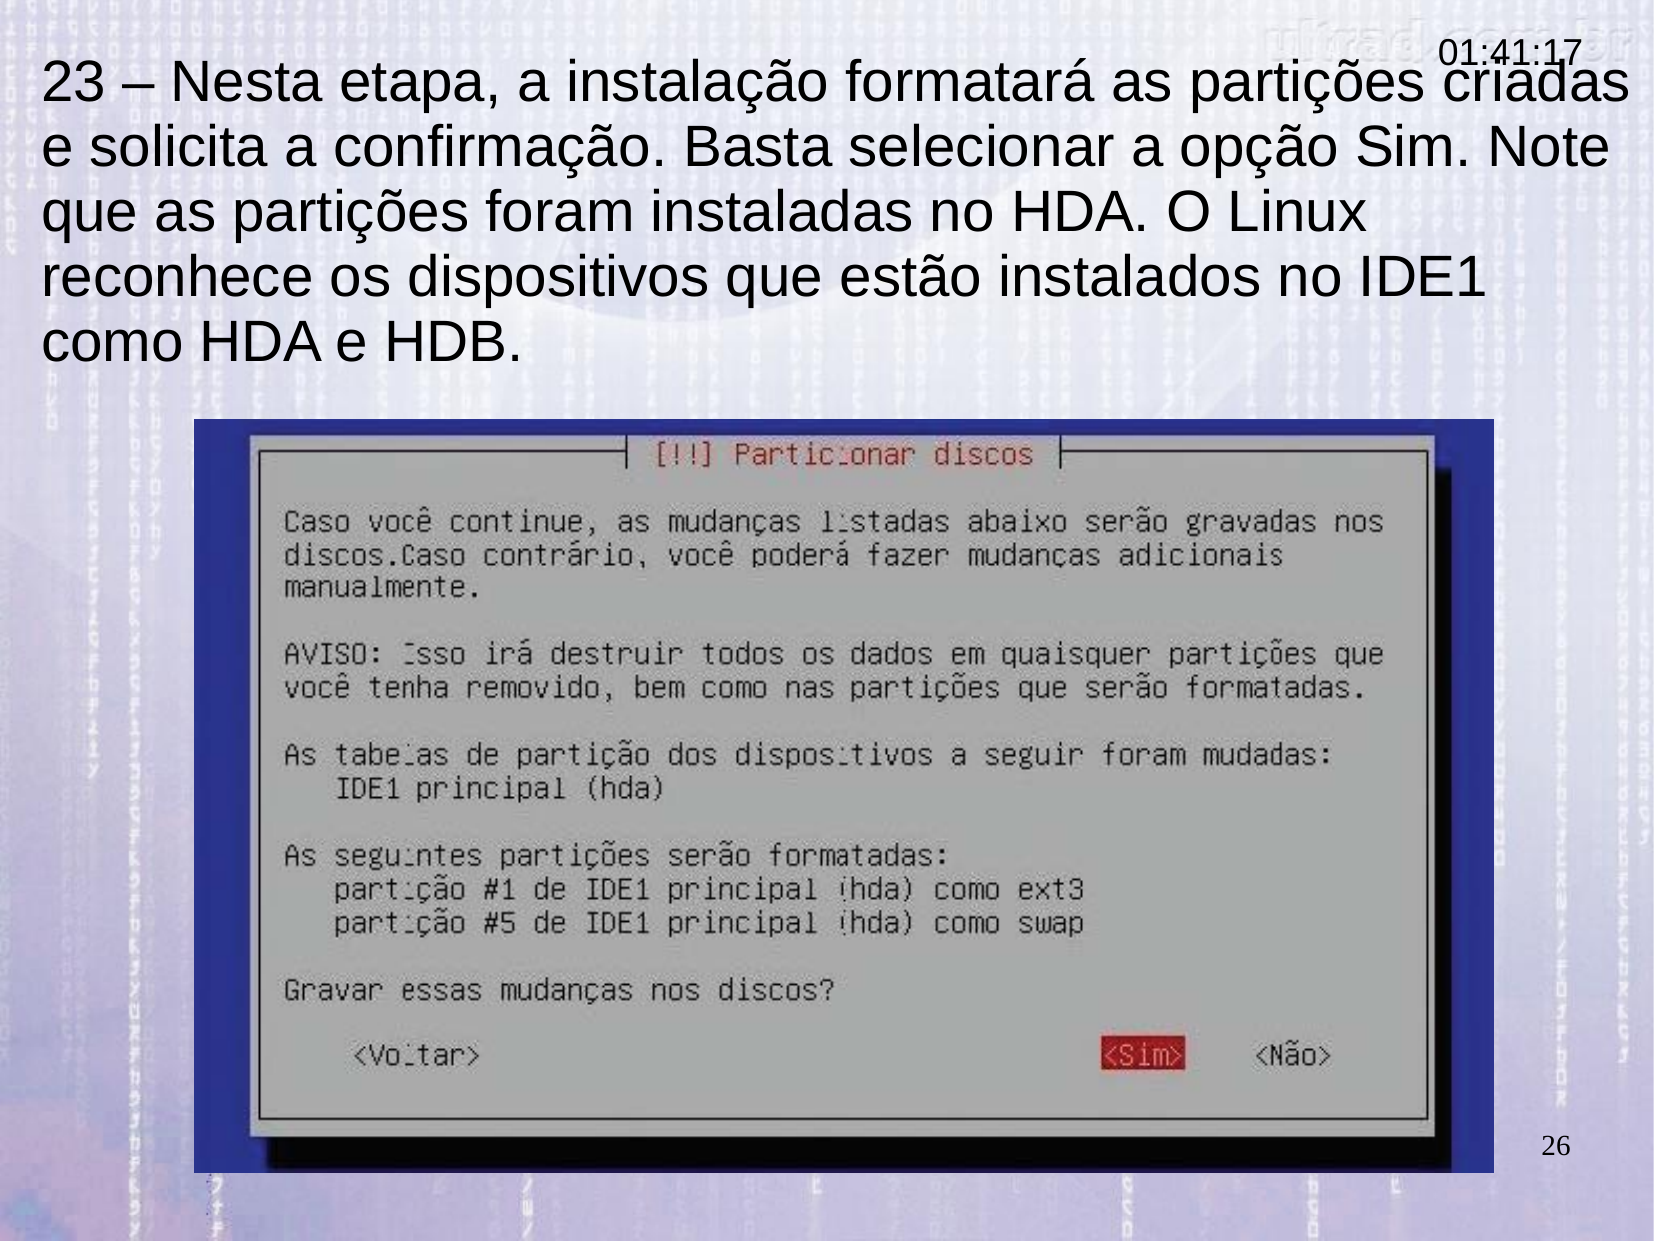

02:59:56
23 – Nesta etapa, a instalação formatará as partições criadas e solicita a confirmação. Basta selecionar a opção Sim. Note que as partições foram instaladas no HDA. O Linux reconhece os dispositivos que estão instalados no IDE1 como HDA e HDB.
26